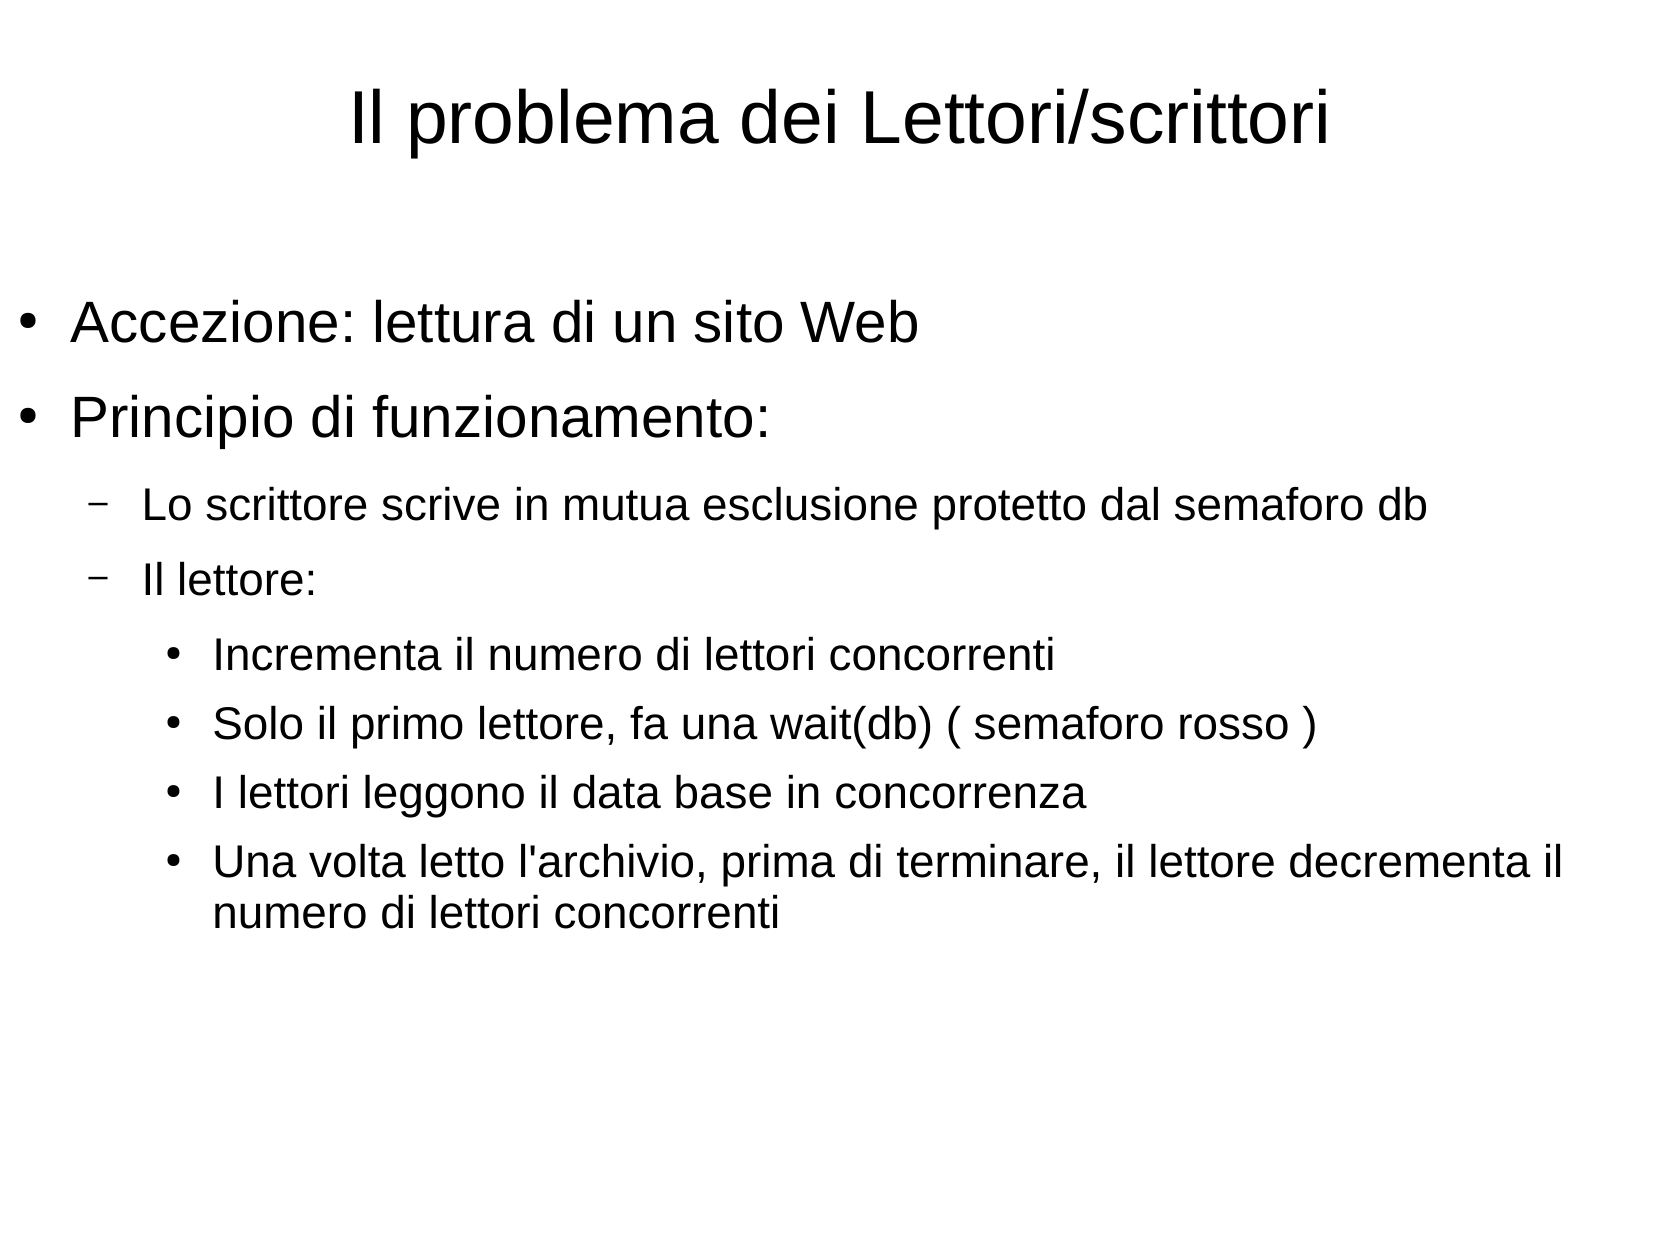

# Il problema dei Lettori/scrittori
Accezione: lettura di un sito Web
Principio di funzionamento:
Lo scrittore scrive in mutua esclusione protetto dal semaforo db
Il lettore:
Incrementa il numero di lettori concorrenti
Solo il primo lettore, fa una wait(db) ( semaforo rosso )
I lettori leggono il data base in concorrenza
Una volta letto l'archivio, prima di terminare, il lettore decrementa il numero di lettori concorrenti